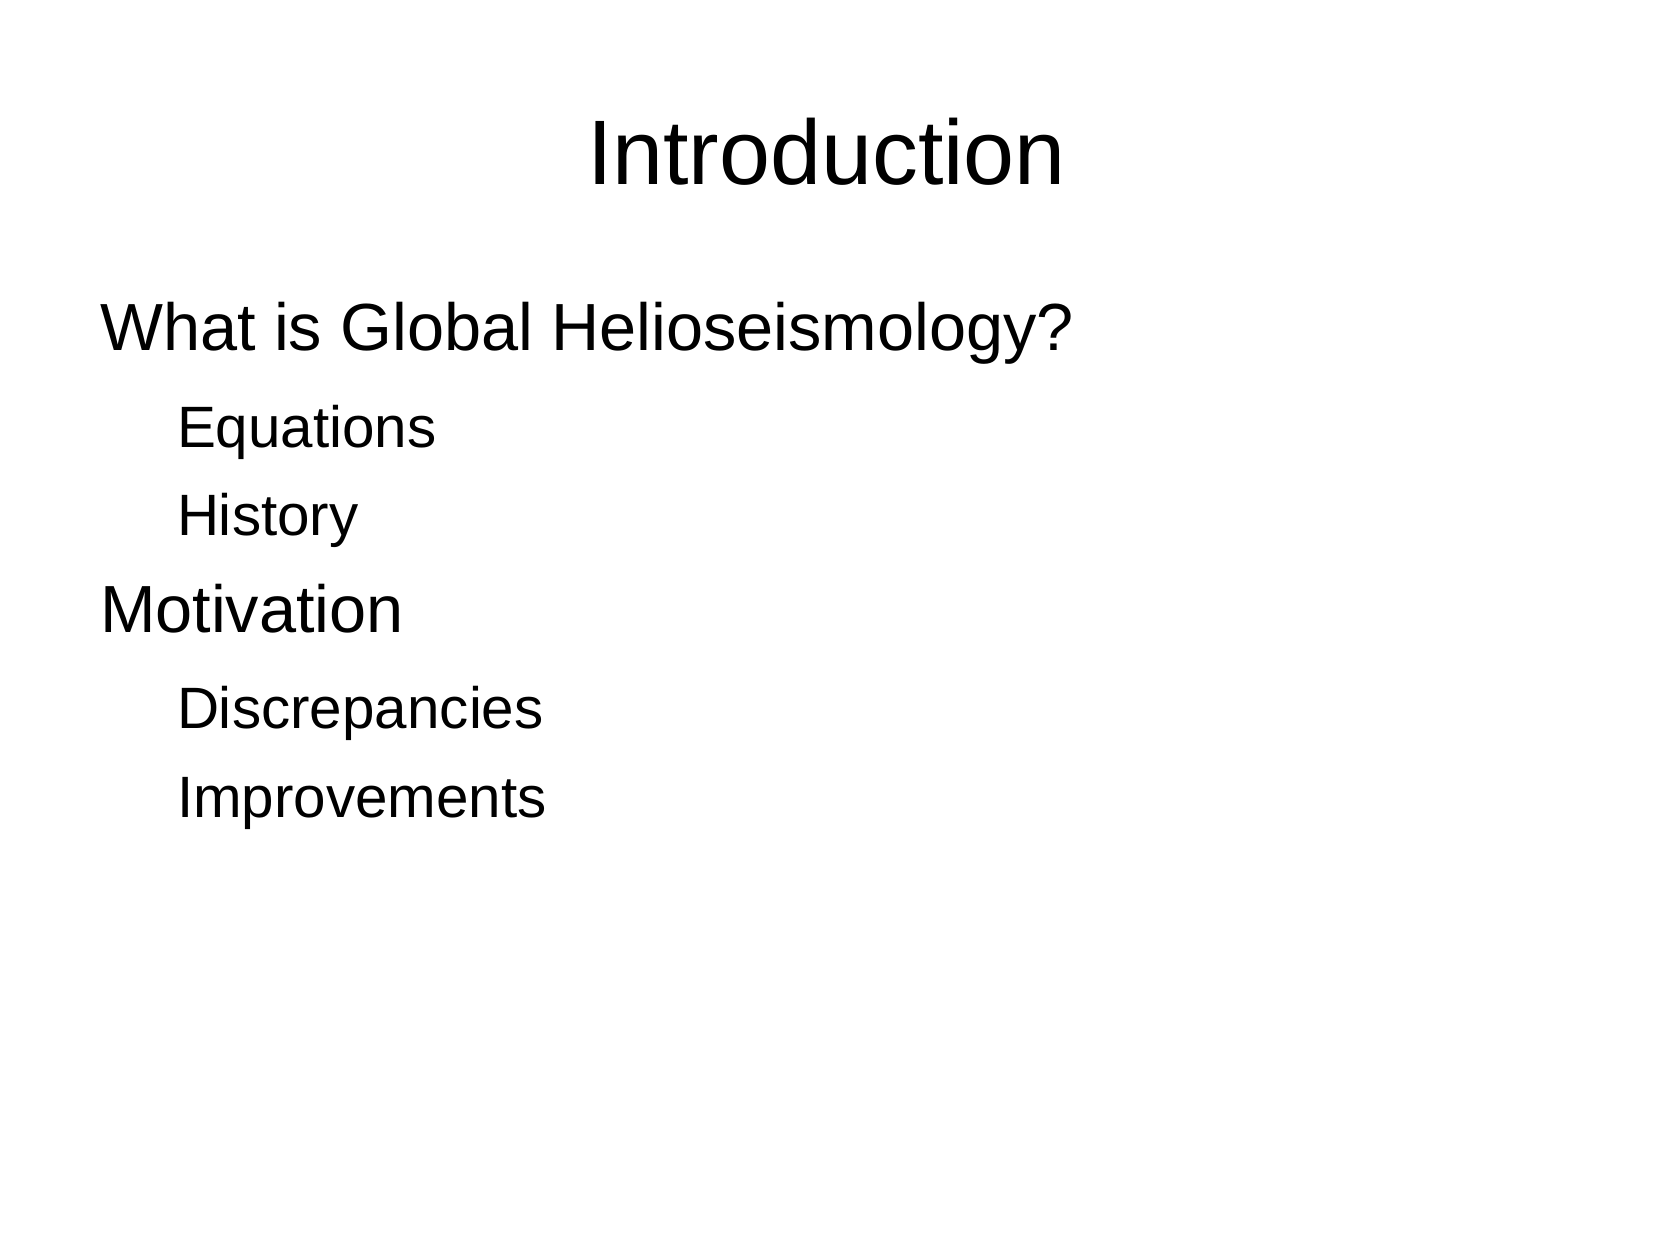

# Introduction
What is Global Helioseismology?
Equations
History
Motivation
Discrepancies
Improvements